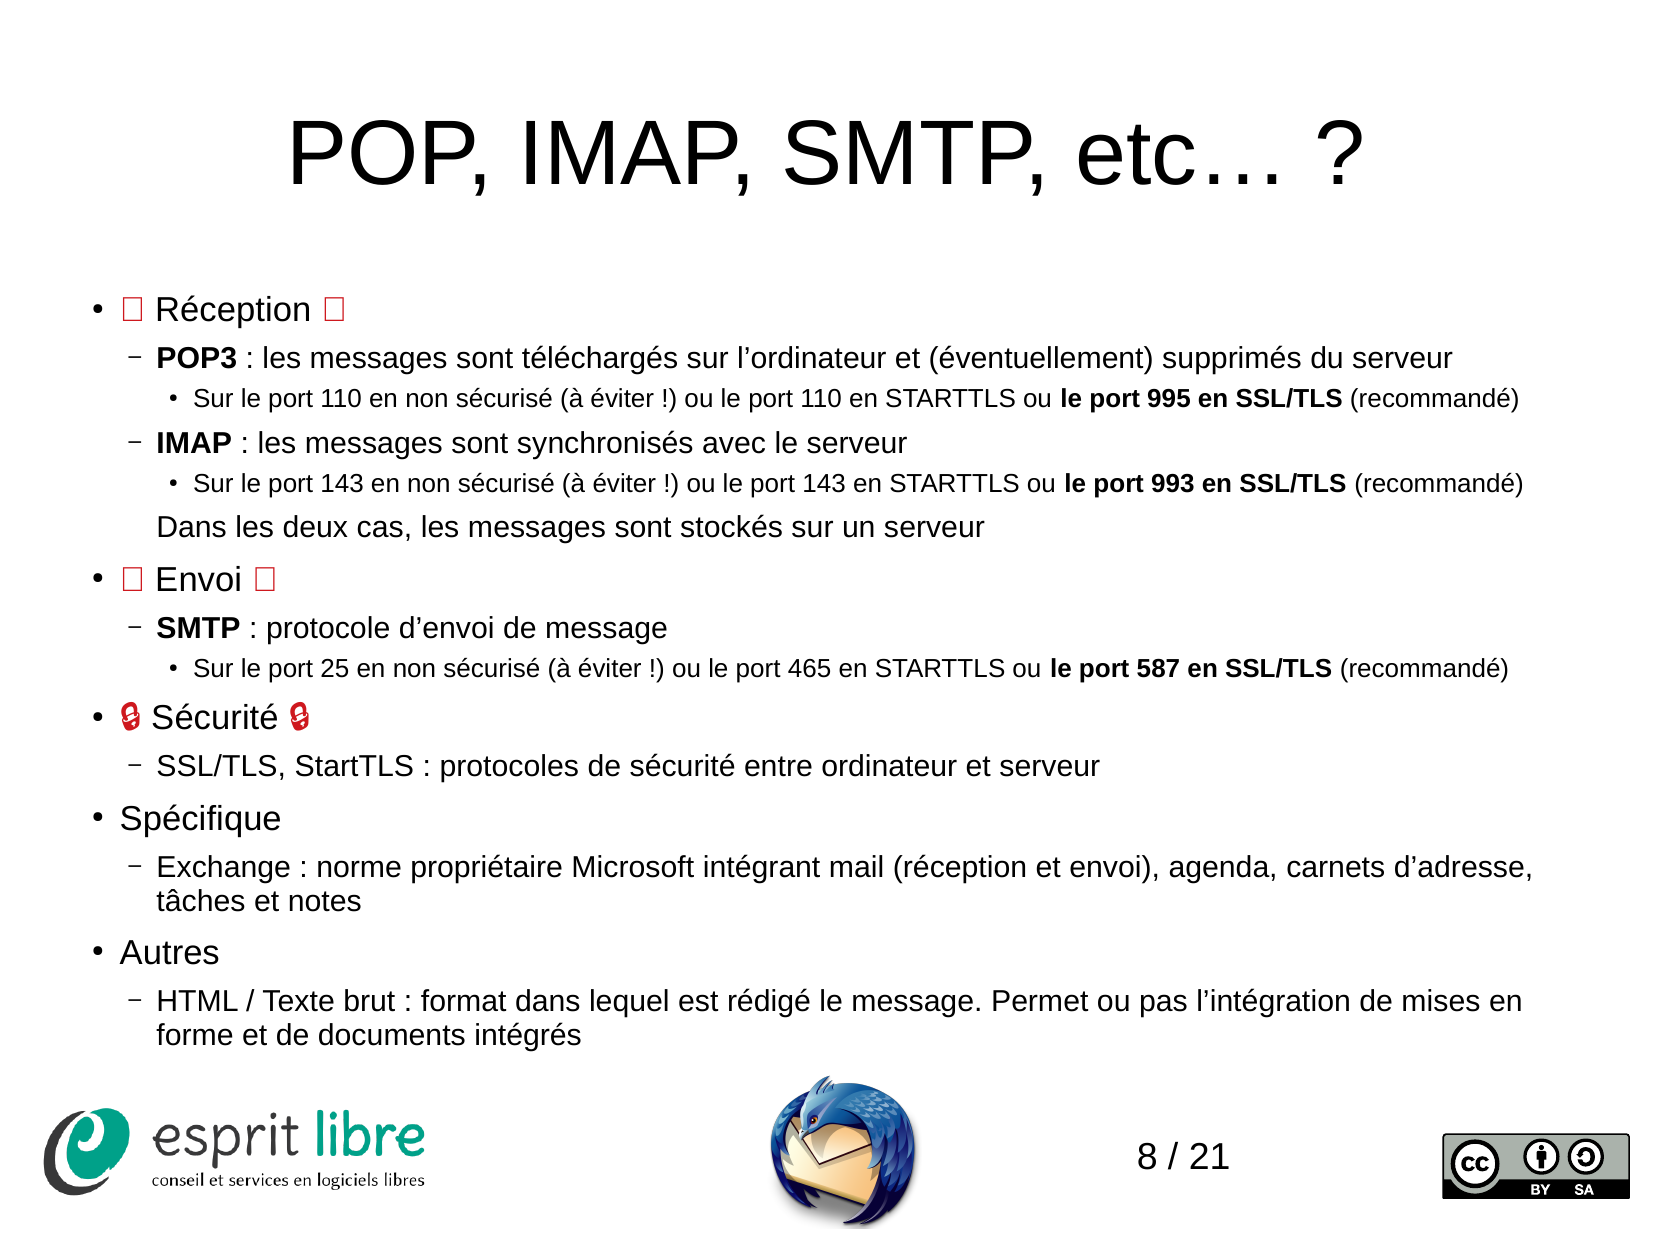

# POP, IMAP, SMTP, etc… ?
⏬ Réception ⏬
POP3 : les messages sont téléchargés sur l’ordinateur et (éventuellement) supprimés du serveur
Sur le port 110 en non sécurisé (à éviter !) ou le port 110 en STARTTLS ou le port 995 en SSL/TLS (recommandé)
IMAP : les messages sont synchronisés avec le serveur
Sur le port 143 en non sécurisé (à éviter !) ou le port 143 en STARTTLS ou le port 993 en SSL/TLS (recommandé)
Dans les deux cas, les messages sont stockés sur un serveur
⏫ Envoi ⏫
SMTP : protocole d’envoi de message
Sur le port 25 en non sécurisé (à éviter !) ou le port 465 en STARTTLS ou le port 587 en SSL/TLS (recommandé)
🔒 Sécurité 🔒
SSL/TLS, StartTLS : protocoles de sécurité entre ordinateur et serveur
Spécifique
Exchange : norme propriétaire Microsoft intégrant mail (réception et envoi), agenda, carnets d’adresse, tâches et notes
Autres
HTML / Texte brut : format dans lequel est rédigé le message. Permet ou pas l’intégration de mises en forme et de documents intégrés